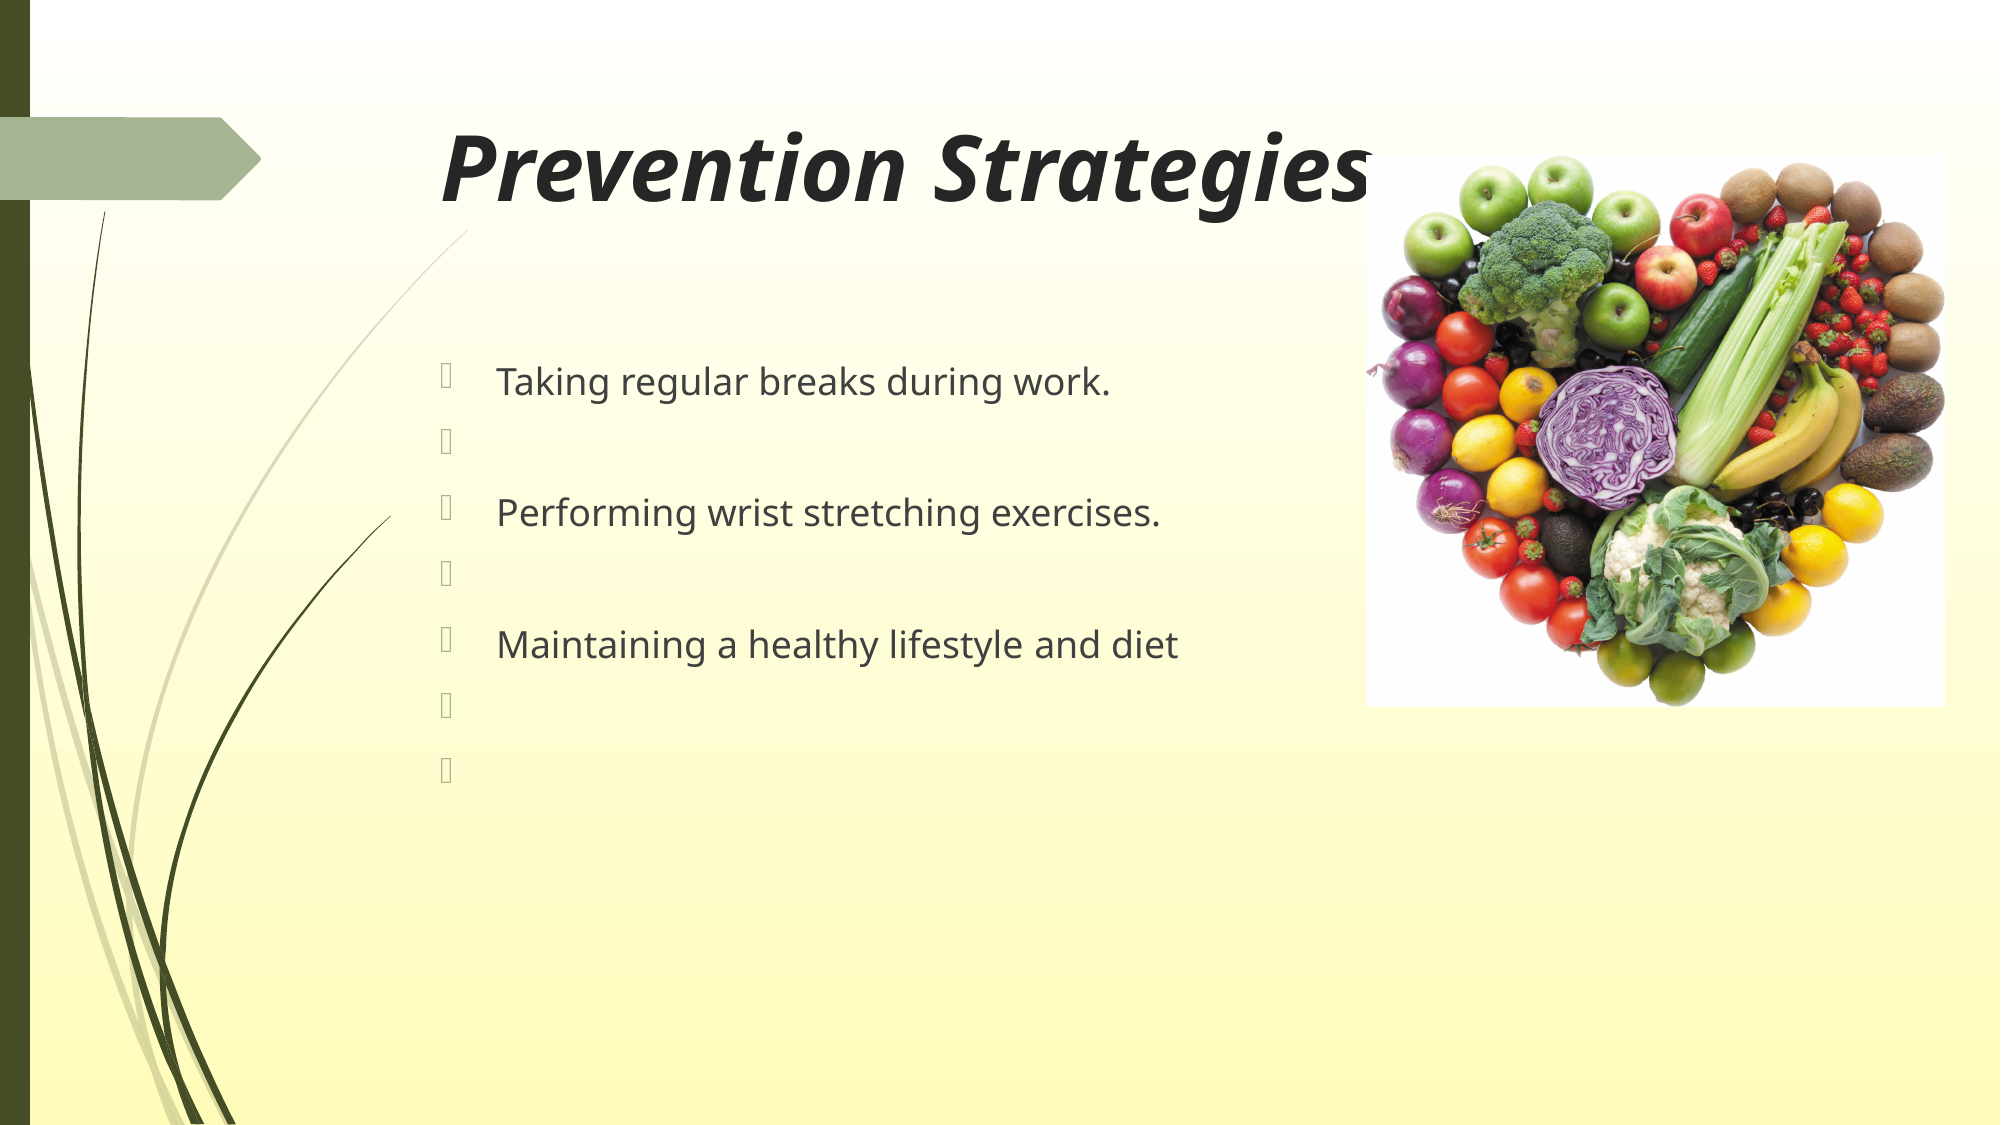

# Prevention Strategies
Taking regular breaks during work.
Performing wrist stretching exercises.
Maintaining a healthy lifestyle and diet